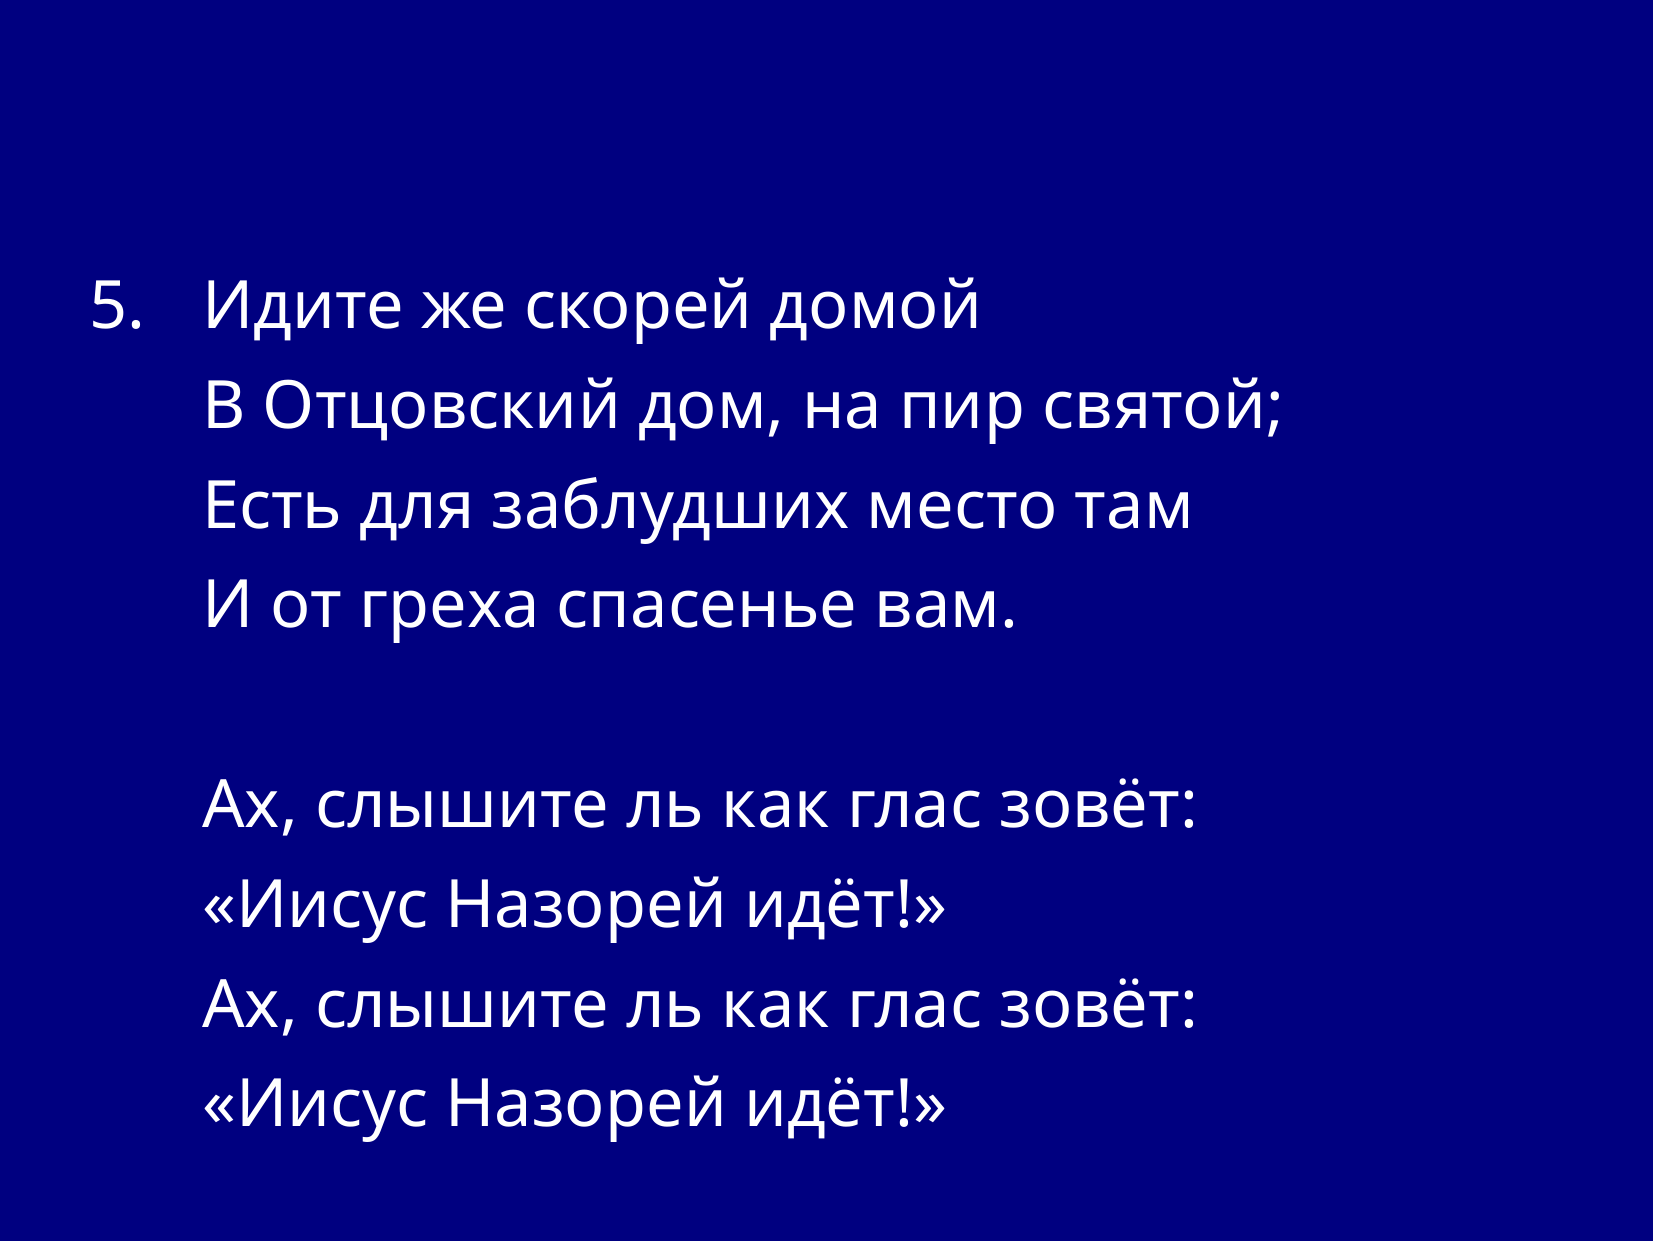

5.	Идите же скорей домой
	В Отцовский дом, на пир святой;
	Есть для заблудших место там
	И от греха спасенье вам.
	Ах, слышите ль как глас зовёт:
	«Иисус Назорей идёт!»
	Ах, слышите ль как глас зовёт:
	«Иисус Назорей идёт!»